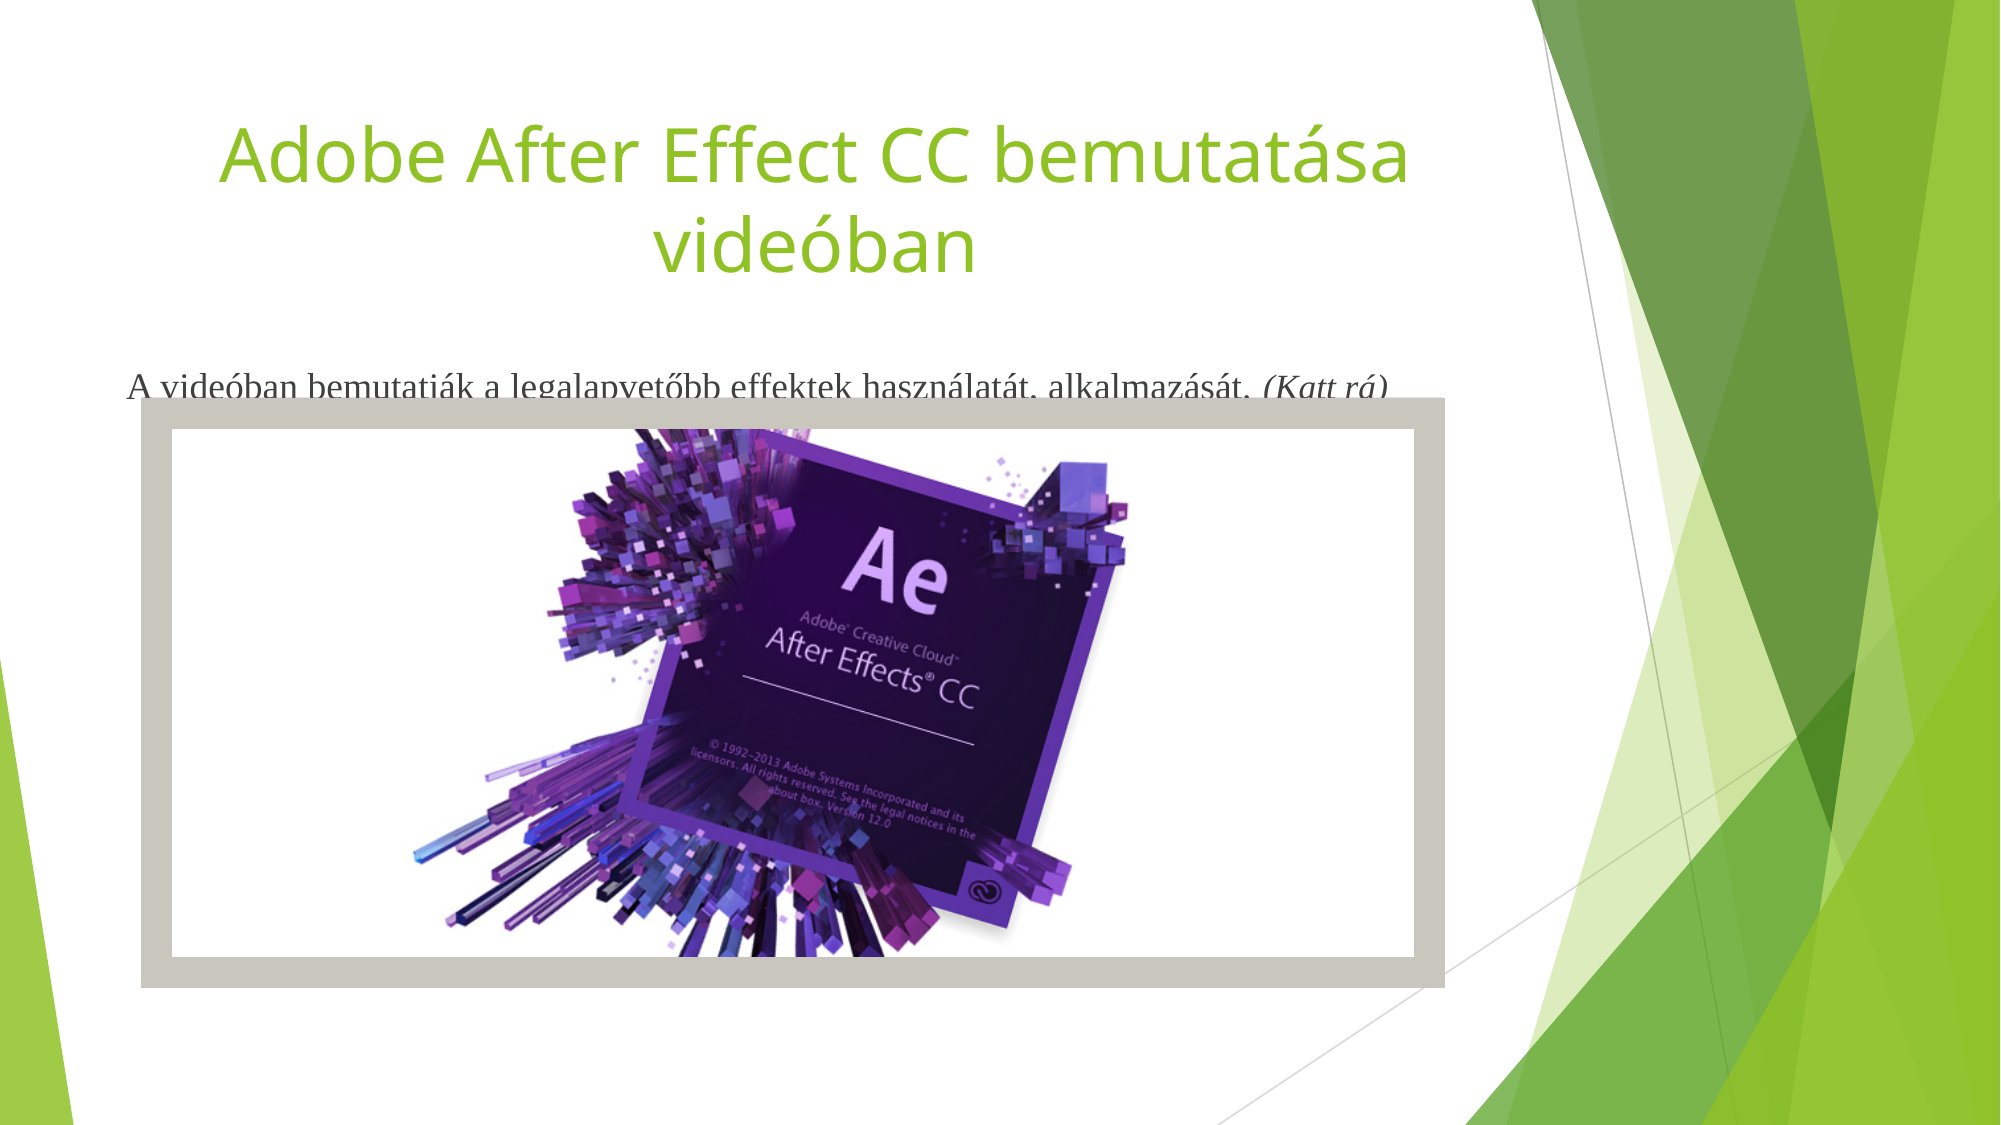

# Adobe After Effect CC bemutatása videóban
A videóban bemutatják a legalapvetőbb effektek használatát, alkalmazását. (Katt rá)